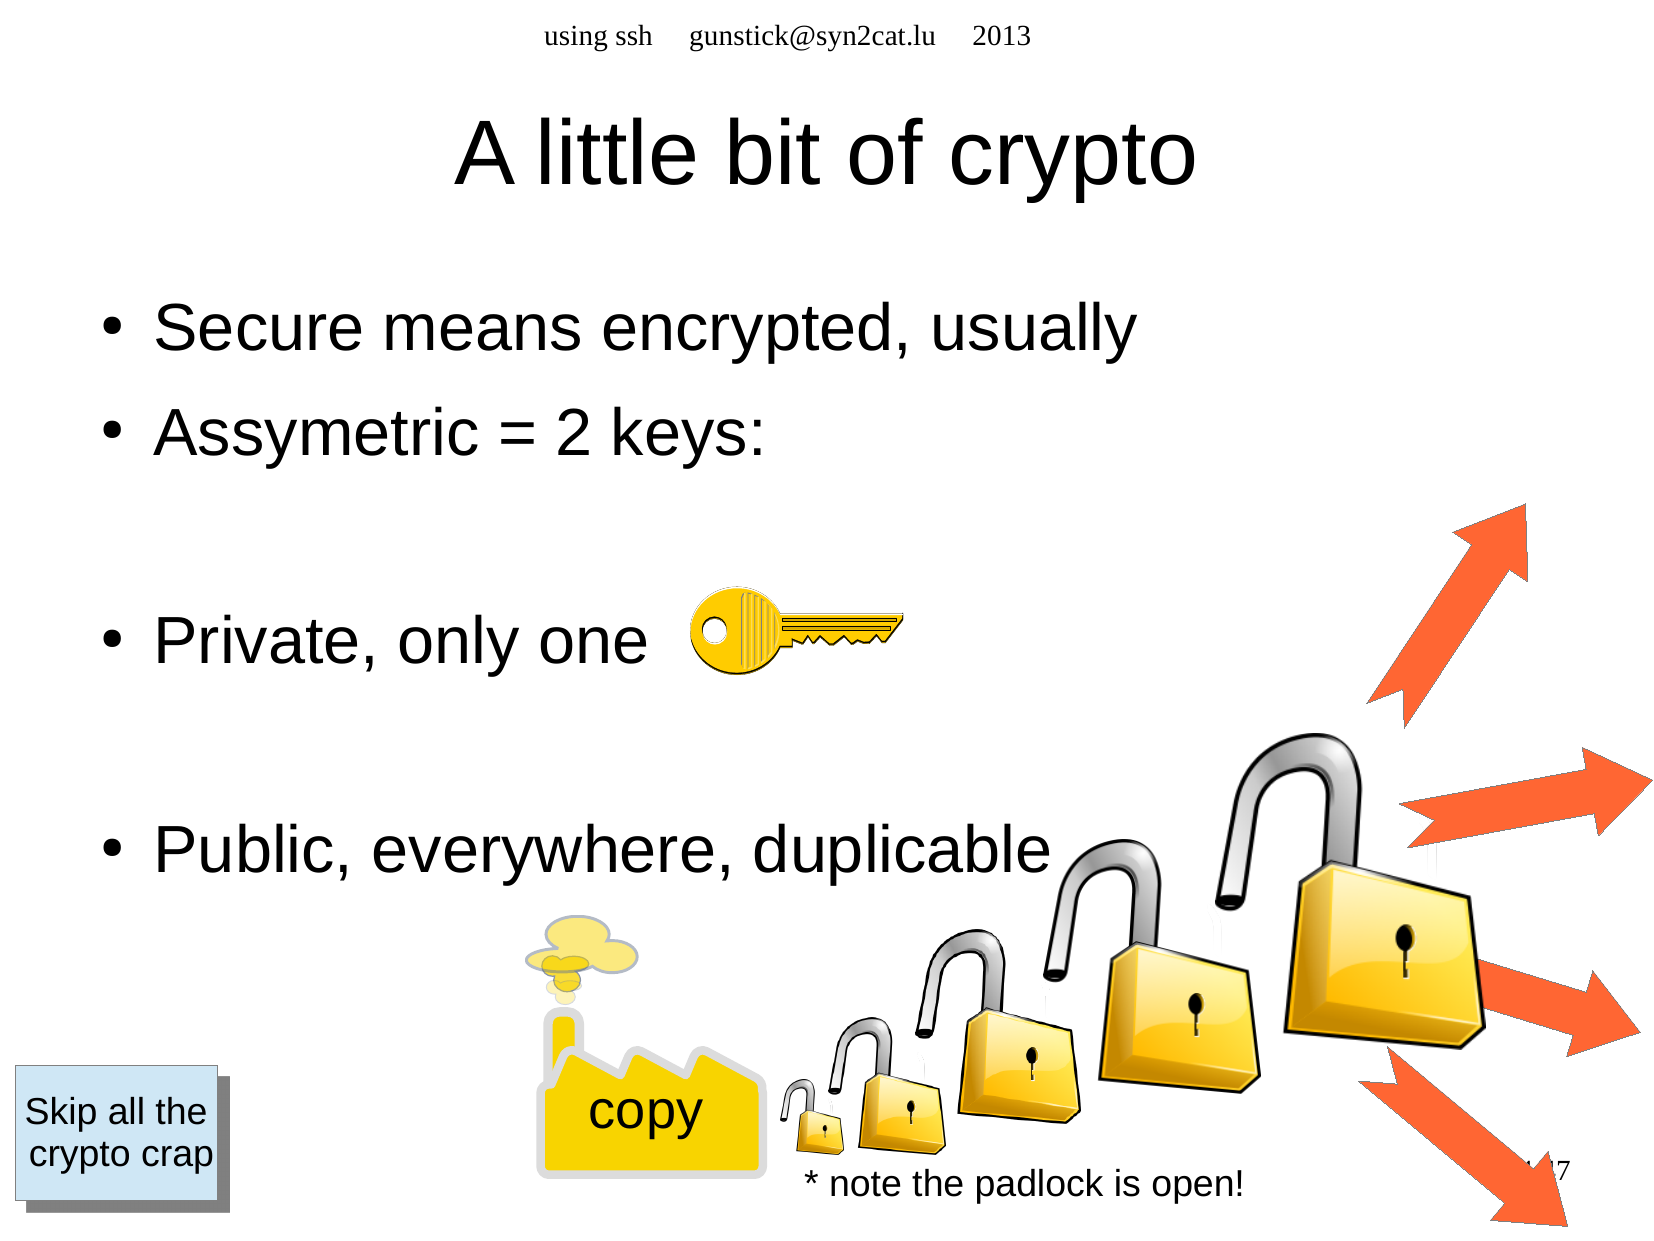

using ssh gunstick@syn2cat.lu 2013
# A little bit of crypto
Secure means encrypted, usually
Assymetric = 2 keys:
Private, only one
Public, everywhere, duplicable
copy
Skip all the
 crypto crap
4
* note the padlock is open!